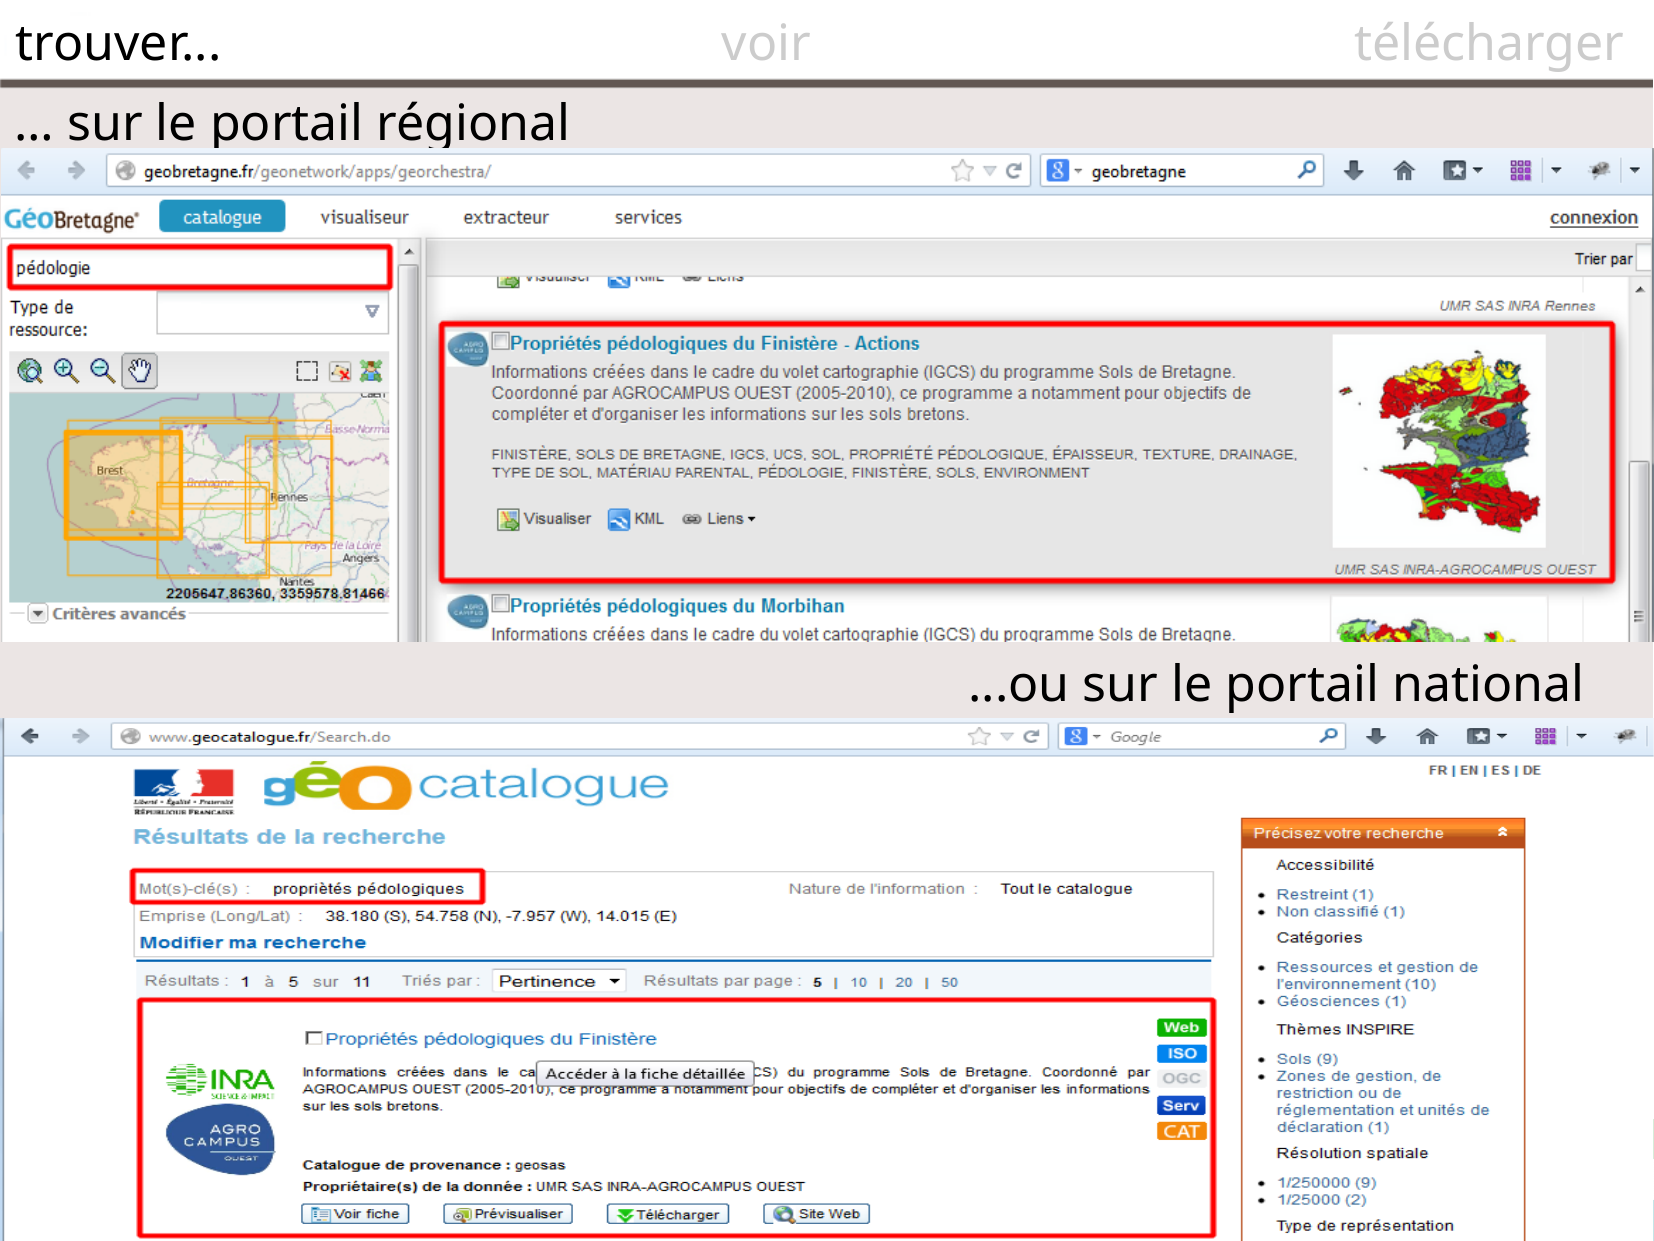

trouver...
voir
télécharger
… sur le portail régional
...ou sur le portail national